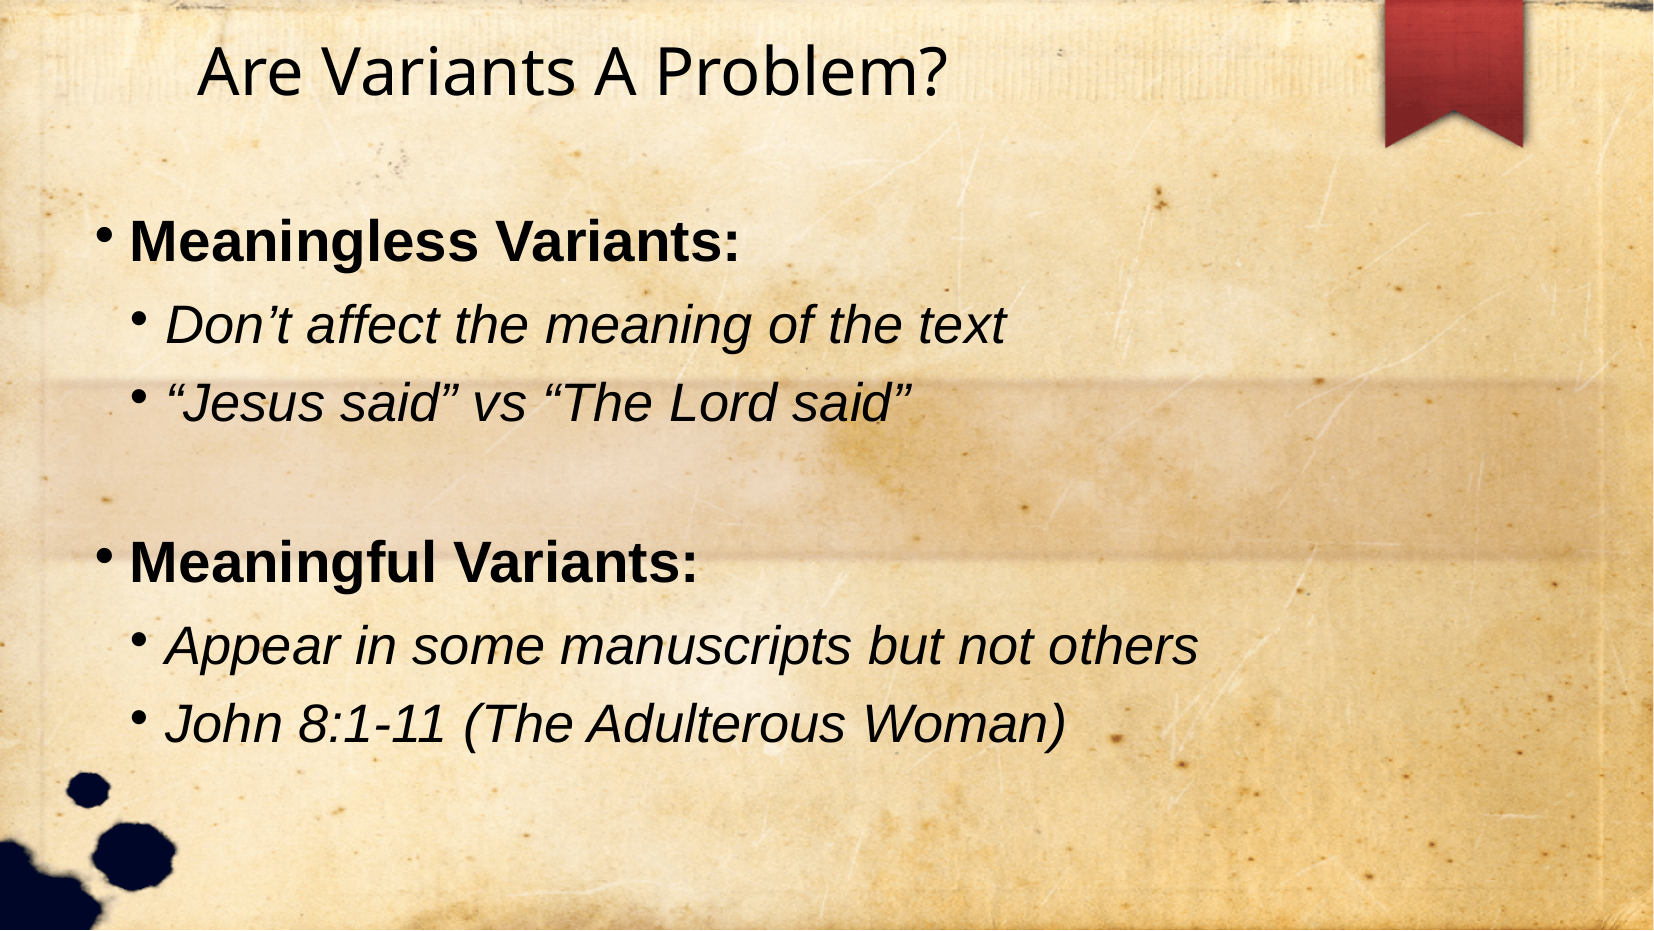

# Are Variants A Problem?
Meaningless Variants:
Don’t affect the meaning of the text
“Jesus said” vs “The Lord said”
Meaningful Variants:
Appear in some manuscripts but not others
John 8:1-11 (The Adulterous Woman)